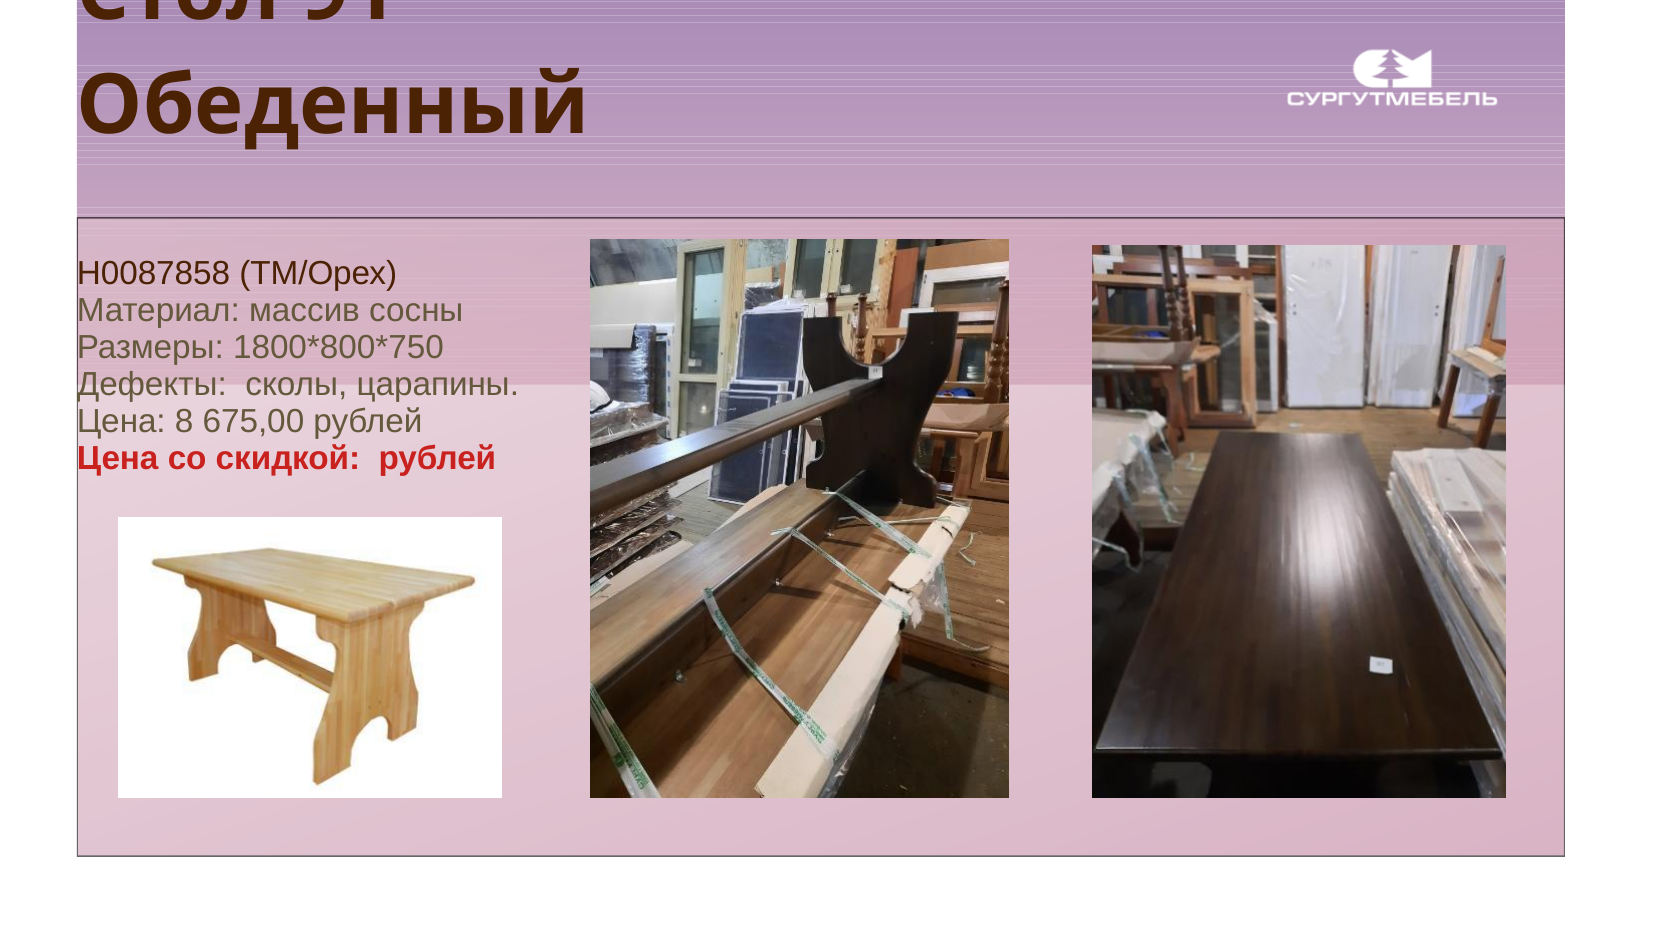

# Стол 91 Обеденный
Н0087858 (ТМ/Орех)
Материал: массив сосны
Размеры: 1800*800*750
Дефекты: сколы, царапины.
Цена: 8 675,00 рублей
Цена со скидкой: рублей